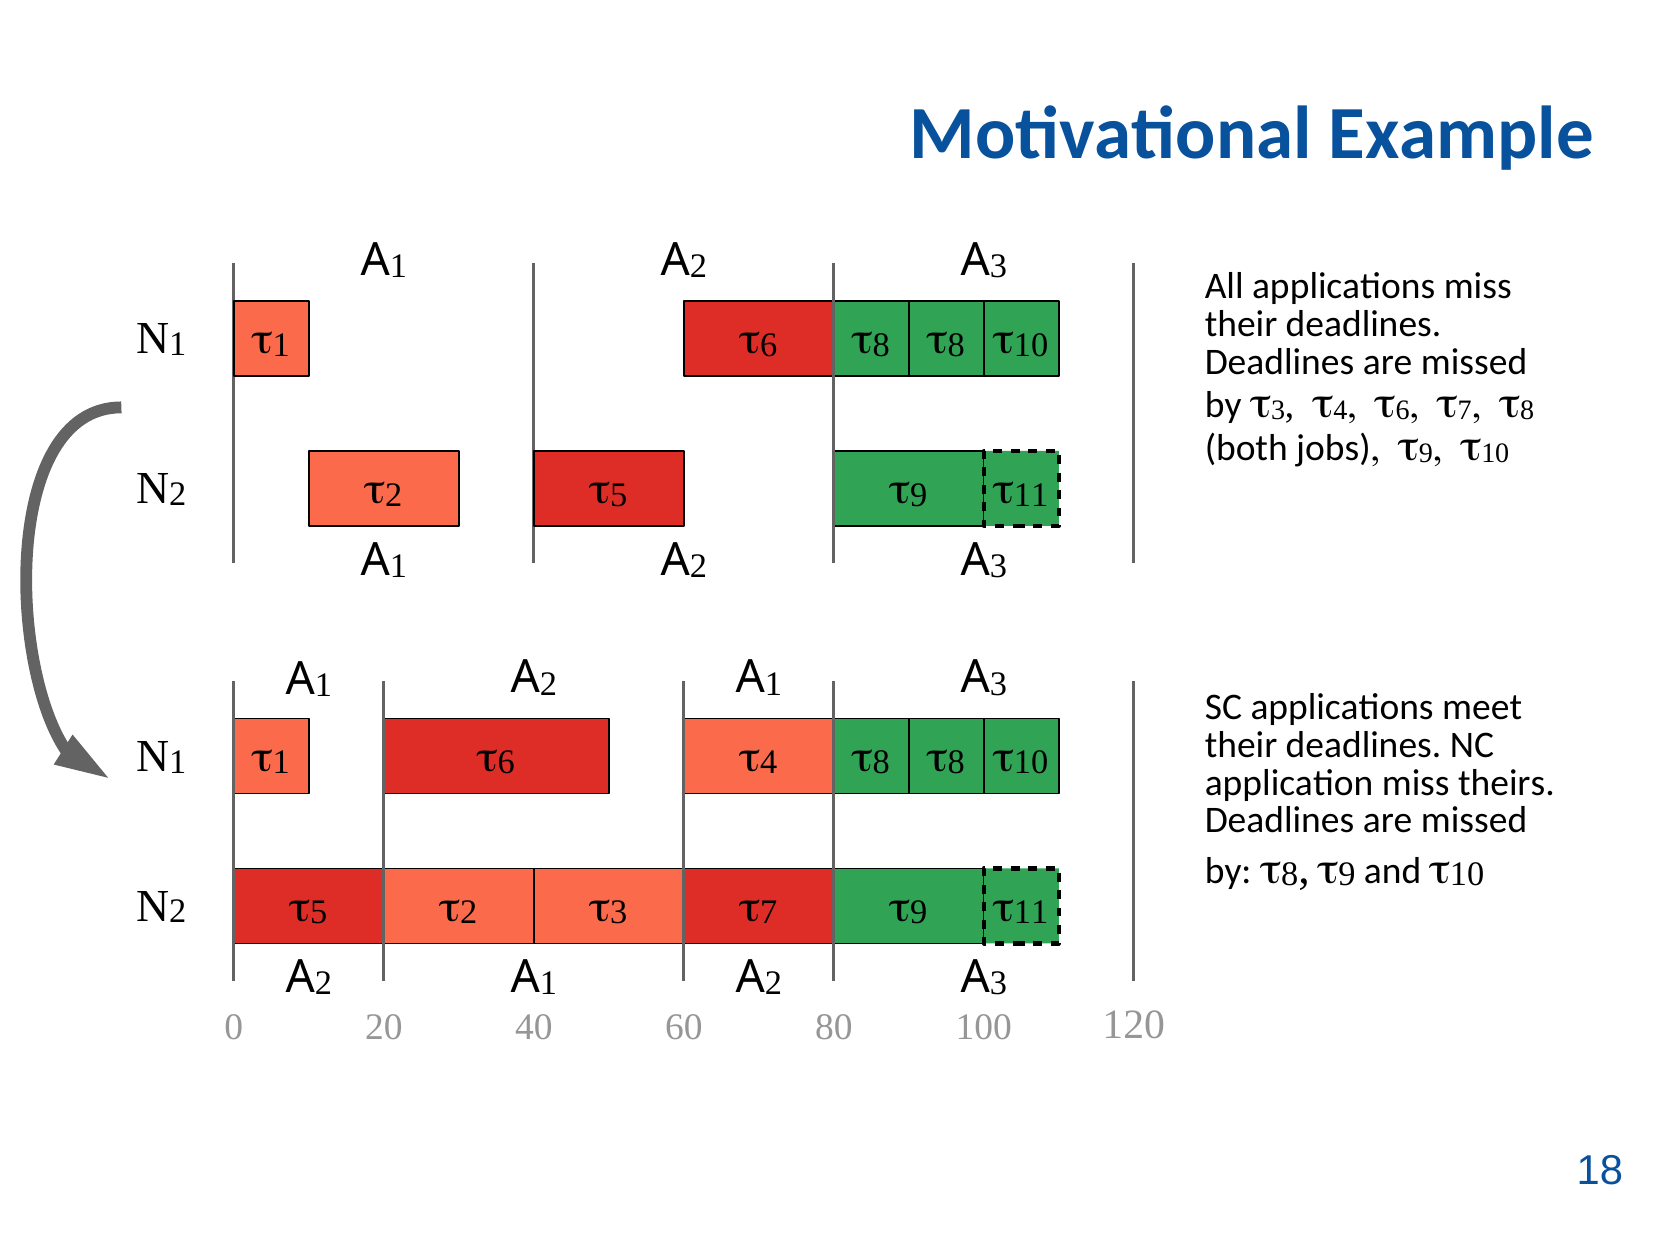

# Motivational Example
A1
A2
A3
All applications miss their deadlines. Deadlines are missed by τ3, τ4, τ6, τ7, τ8 (both jobs), τ9, τ10
τ1
τ6
τ8
τ8
τ10
N1
τ2
τ5
τ9
τ11
N2
A1
A2
A3
A1
A2
A1
A3
SC applications meet their deadlines. NC application miss theirs.
Deadlines are missed by: τ8, τ9 and τ10
τ1
τ6
τ4
τ8
τ8
τ10
N1
τ5
τ2
τ3
τ7
τ9
τ11
N2
A2
A1
A2
A3
120
0
20
40
60
80
100